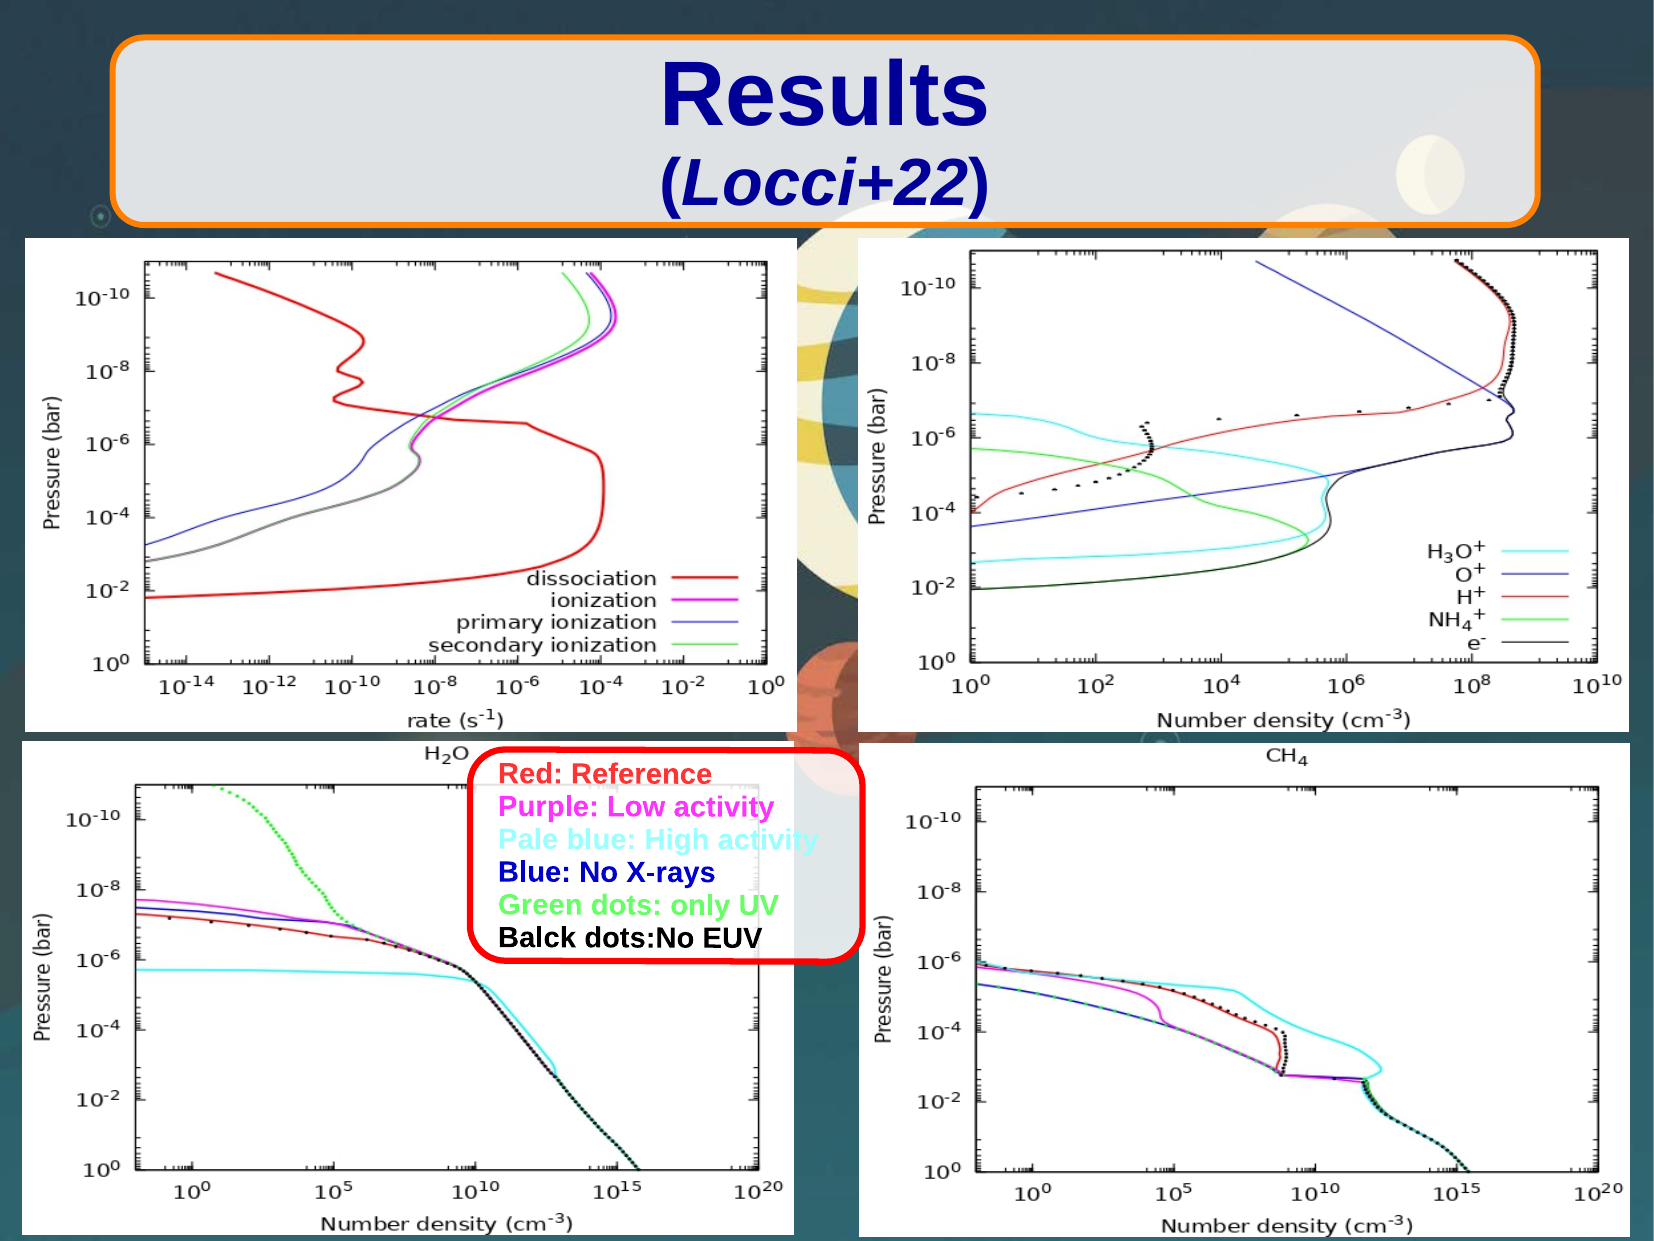

Results
(Locci+22)
Red: Reference
Purple: Low activity
Pale blue: High activity
Blue: No X-rays
Green dots: only UV
Balck dots:No EUV